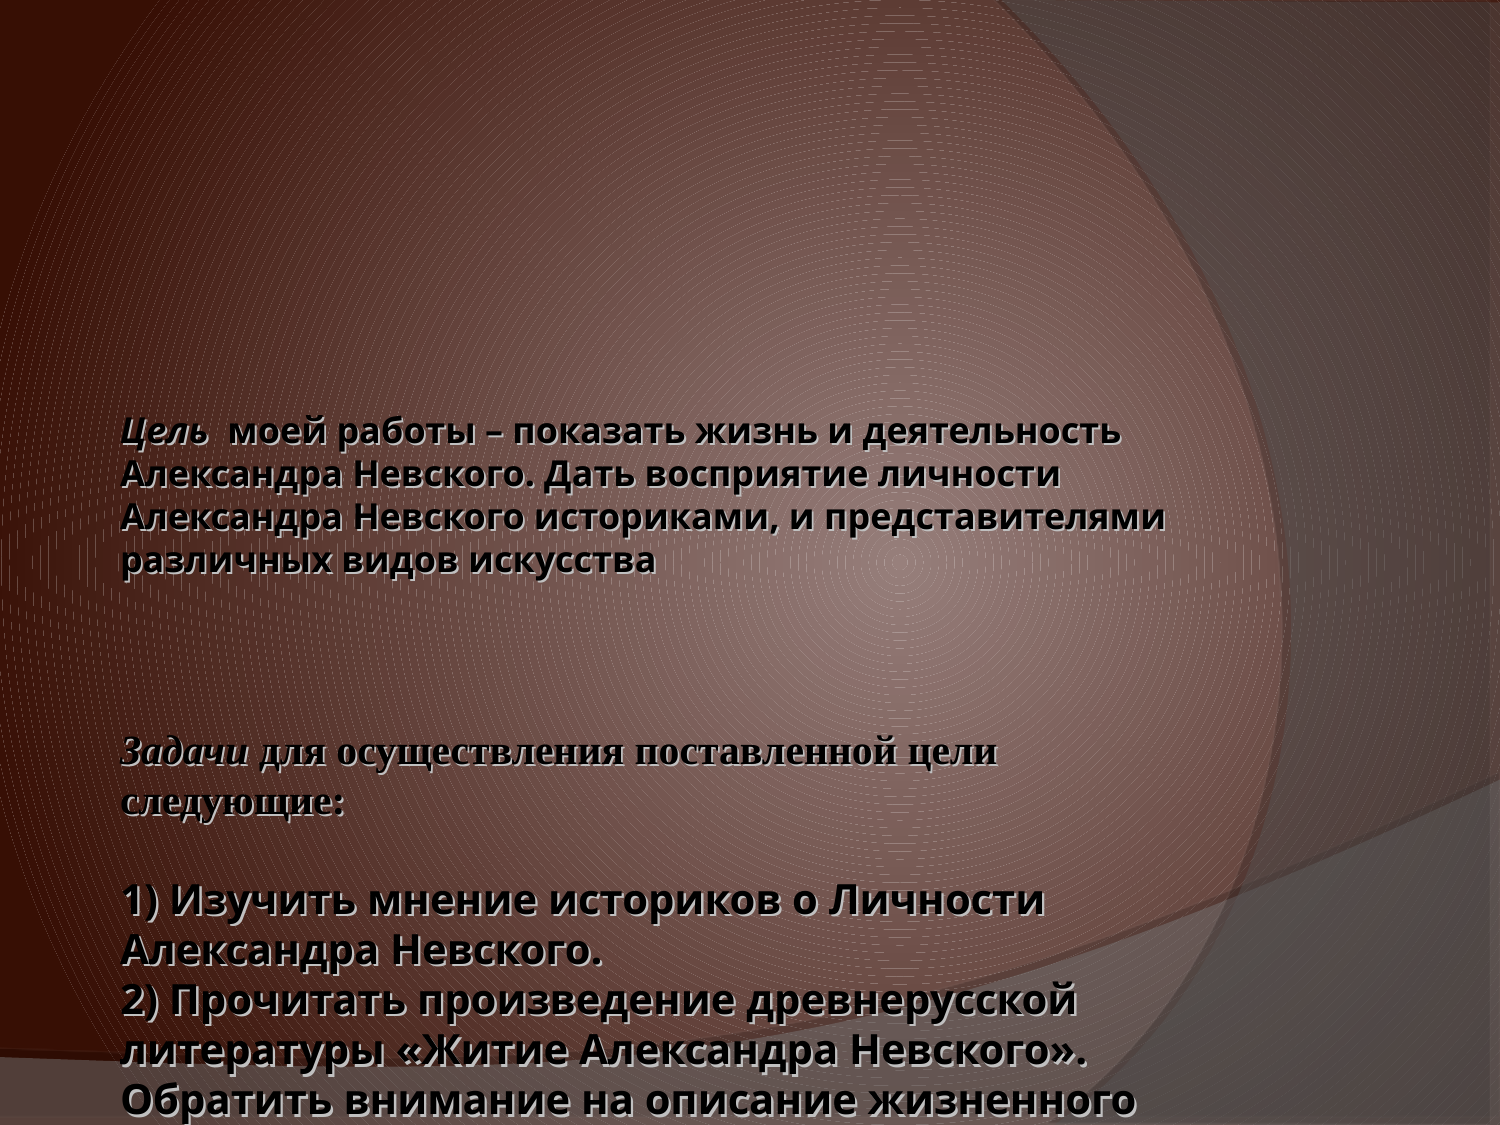

Цель моей работы – показать жизнь и деятельность Александра Невского. Дать восприятие личности Александра Невского историками, и представителями различных видов искусства
# Задачи для осуществления поставленной цели следующие: 1) Изучить мнение историков о Личности Александра Невского. 2) Прочитать произведение древнерусской литературы «Житие Александра Невского». Обратить внимание на описание жизненного подвига А.Невского и написать свое восприятие. 3) Найти в Интернете изображения Александра Невского в различных видах искусства. 4) Найти материал, рассказывающий о Невском в многогранном аспекте ( филателия, описание Ордена Александра Невского ).